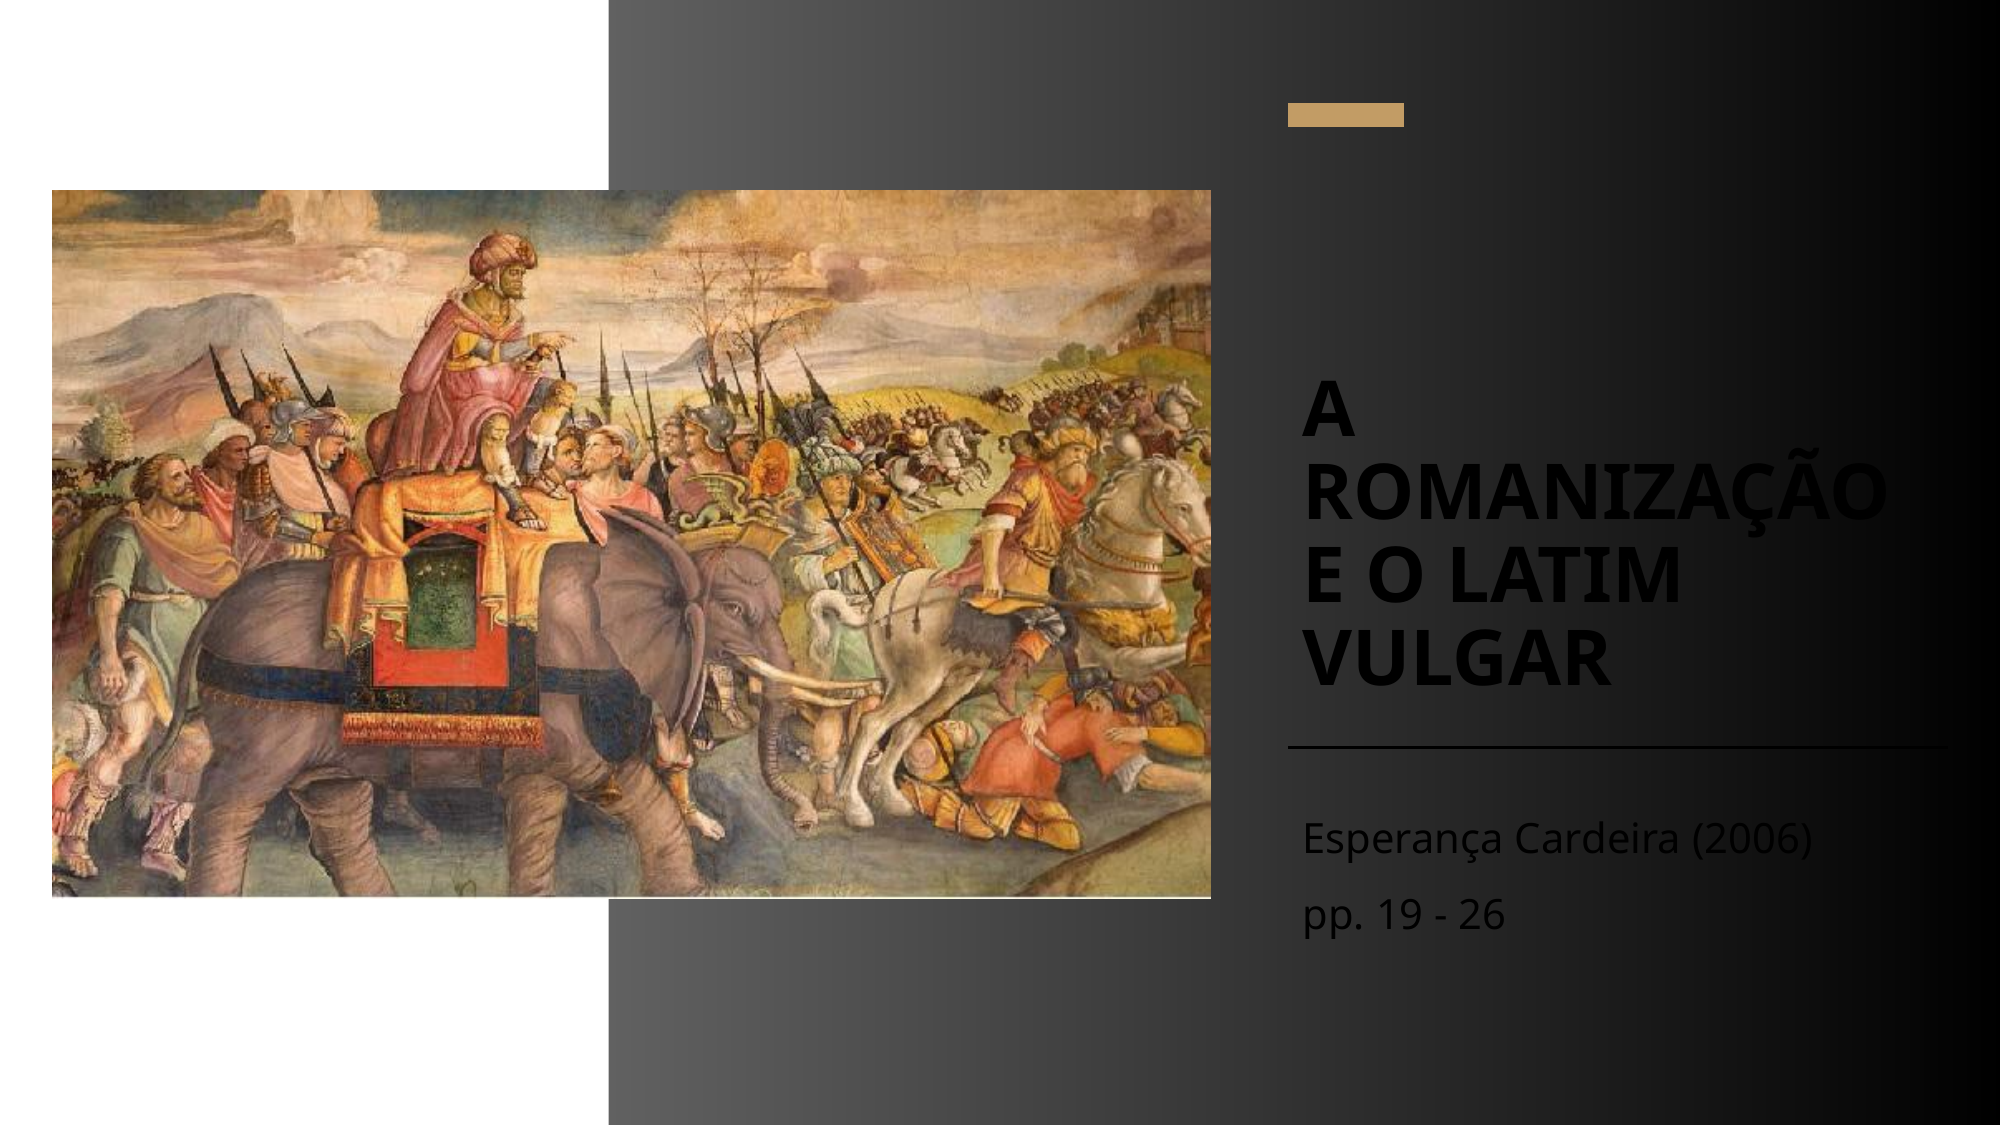

# A ROMANIZAÇÃO E O LATIM VULGAR
Esperança Cardeira (2006)
pp. 19 - 26